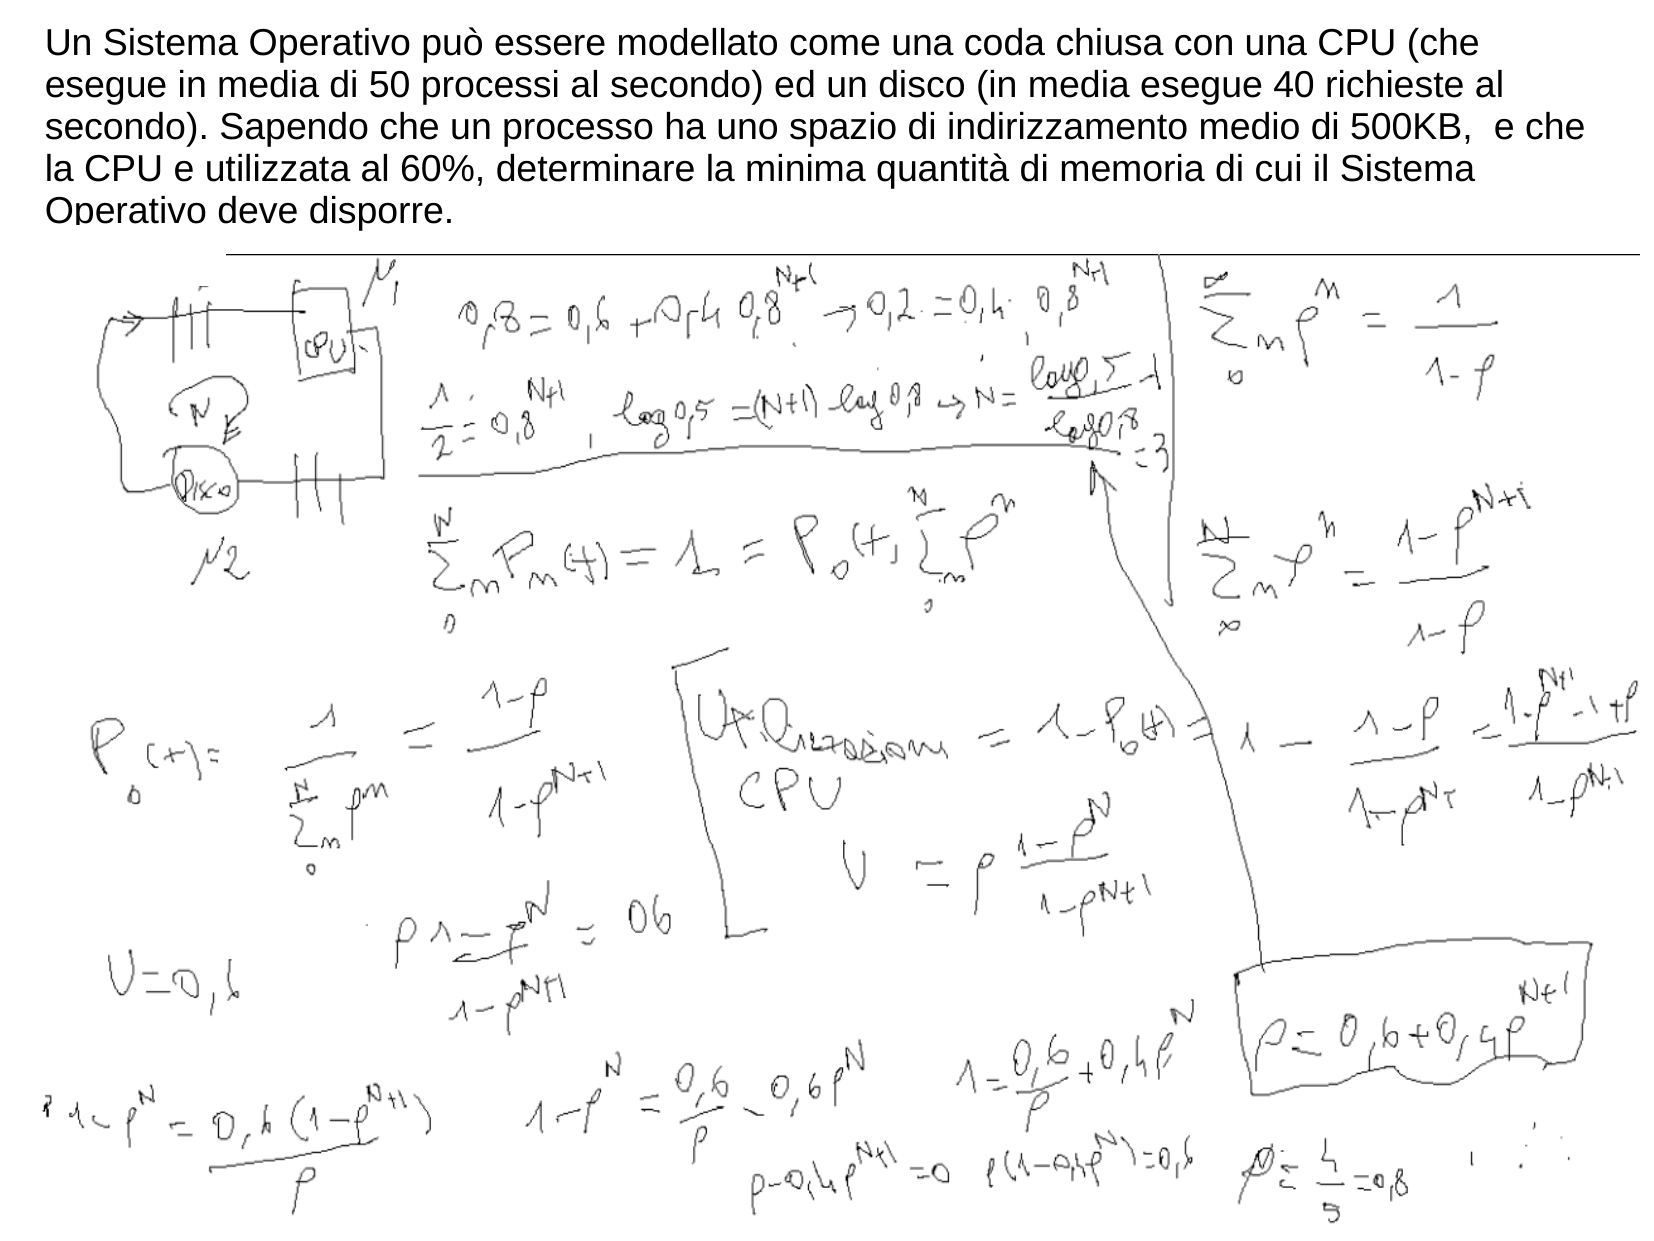

Un Sistema Operativo può essere modellato come una coda chiusa con una CPU (che esegue in media di 50 processi al secondo) ed un disco (in media esegue 40 richieste al secondo). Sapendo che un processo ha uno spazio di indirizzamento medio di 500KB, e che la CPU e utilizzata al 60%, determinare la minima quantità di memoria di cui il Sistema Operativo deve disporre.